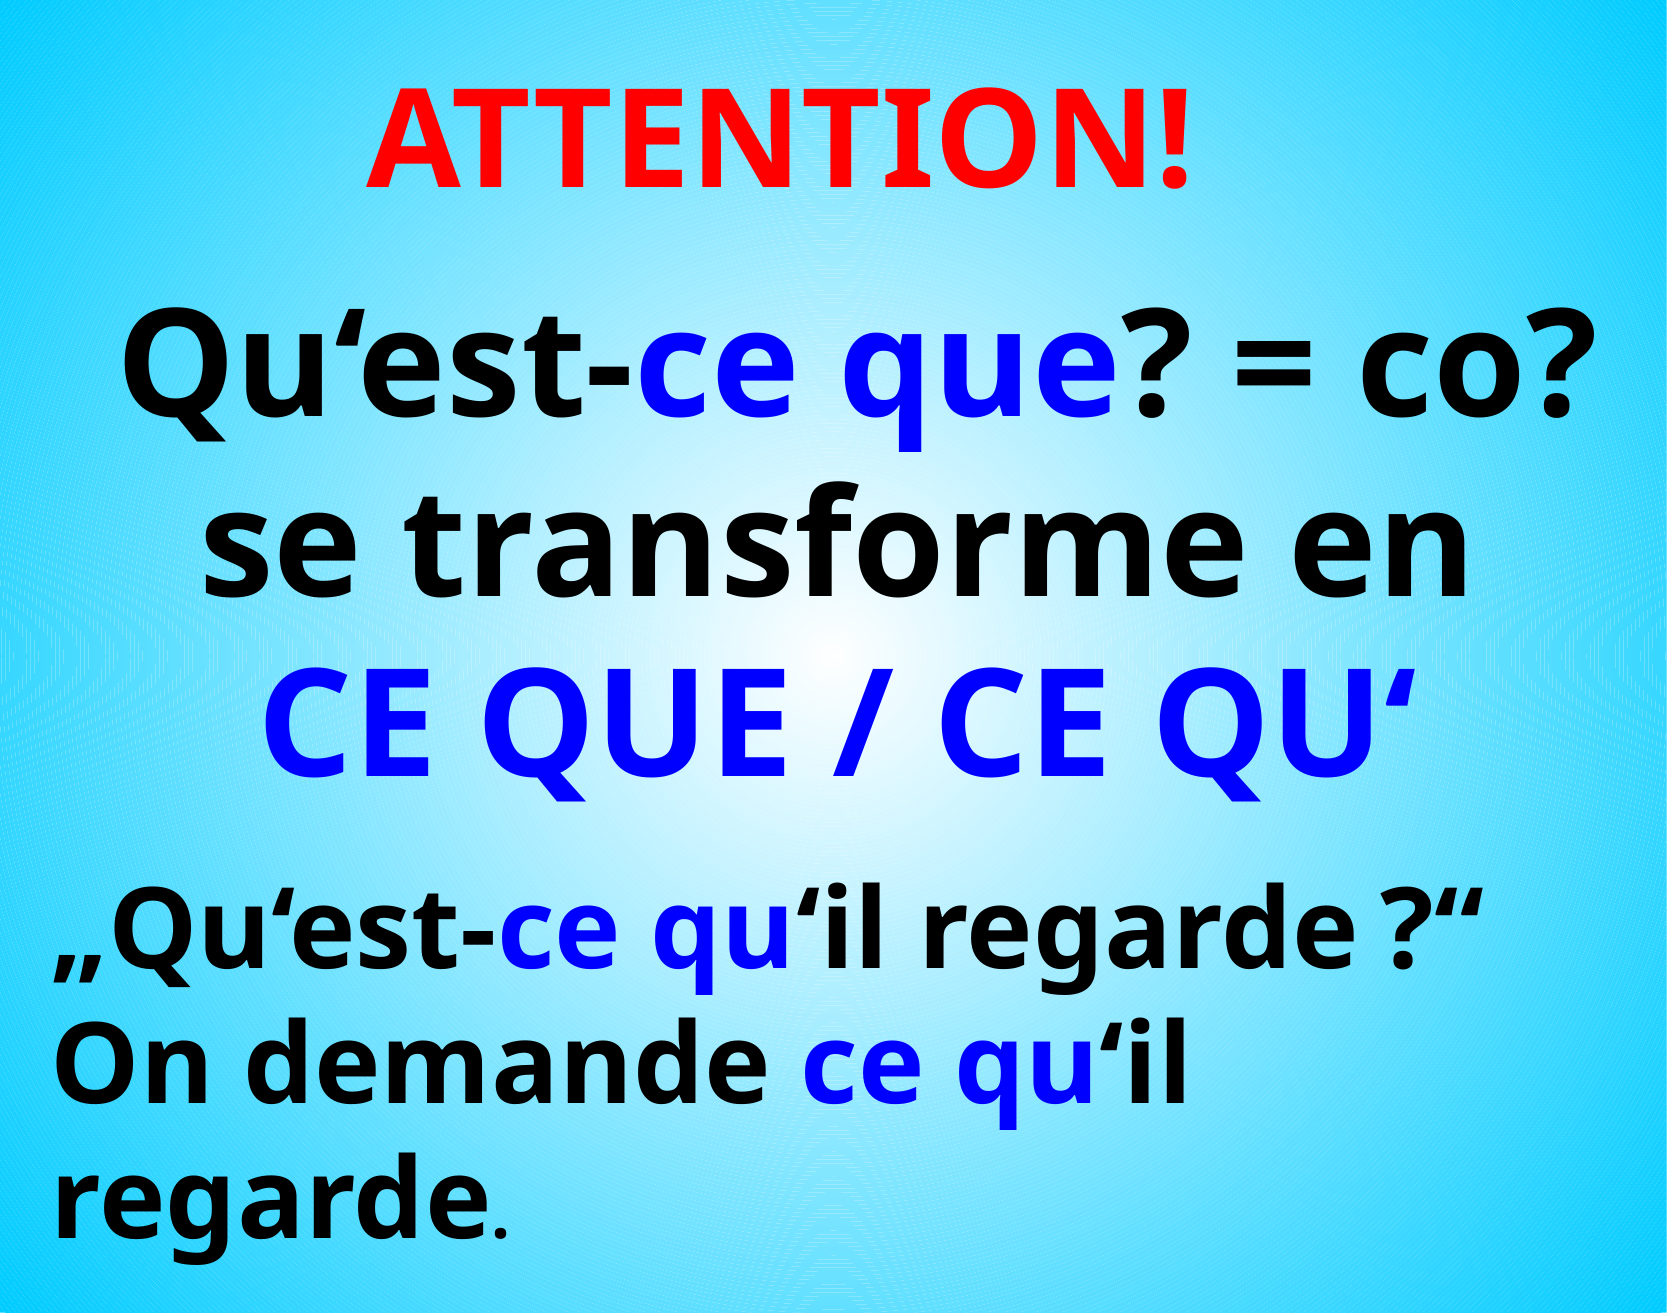

ATTENTION!
Qu‘est-ce que? = co?
se transforme en
CE QUE / CE QU‘
„Qu‘est-ce qu‘il regarde ?“
On demande ce qu‘il regarde.